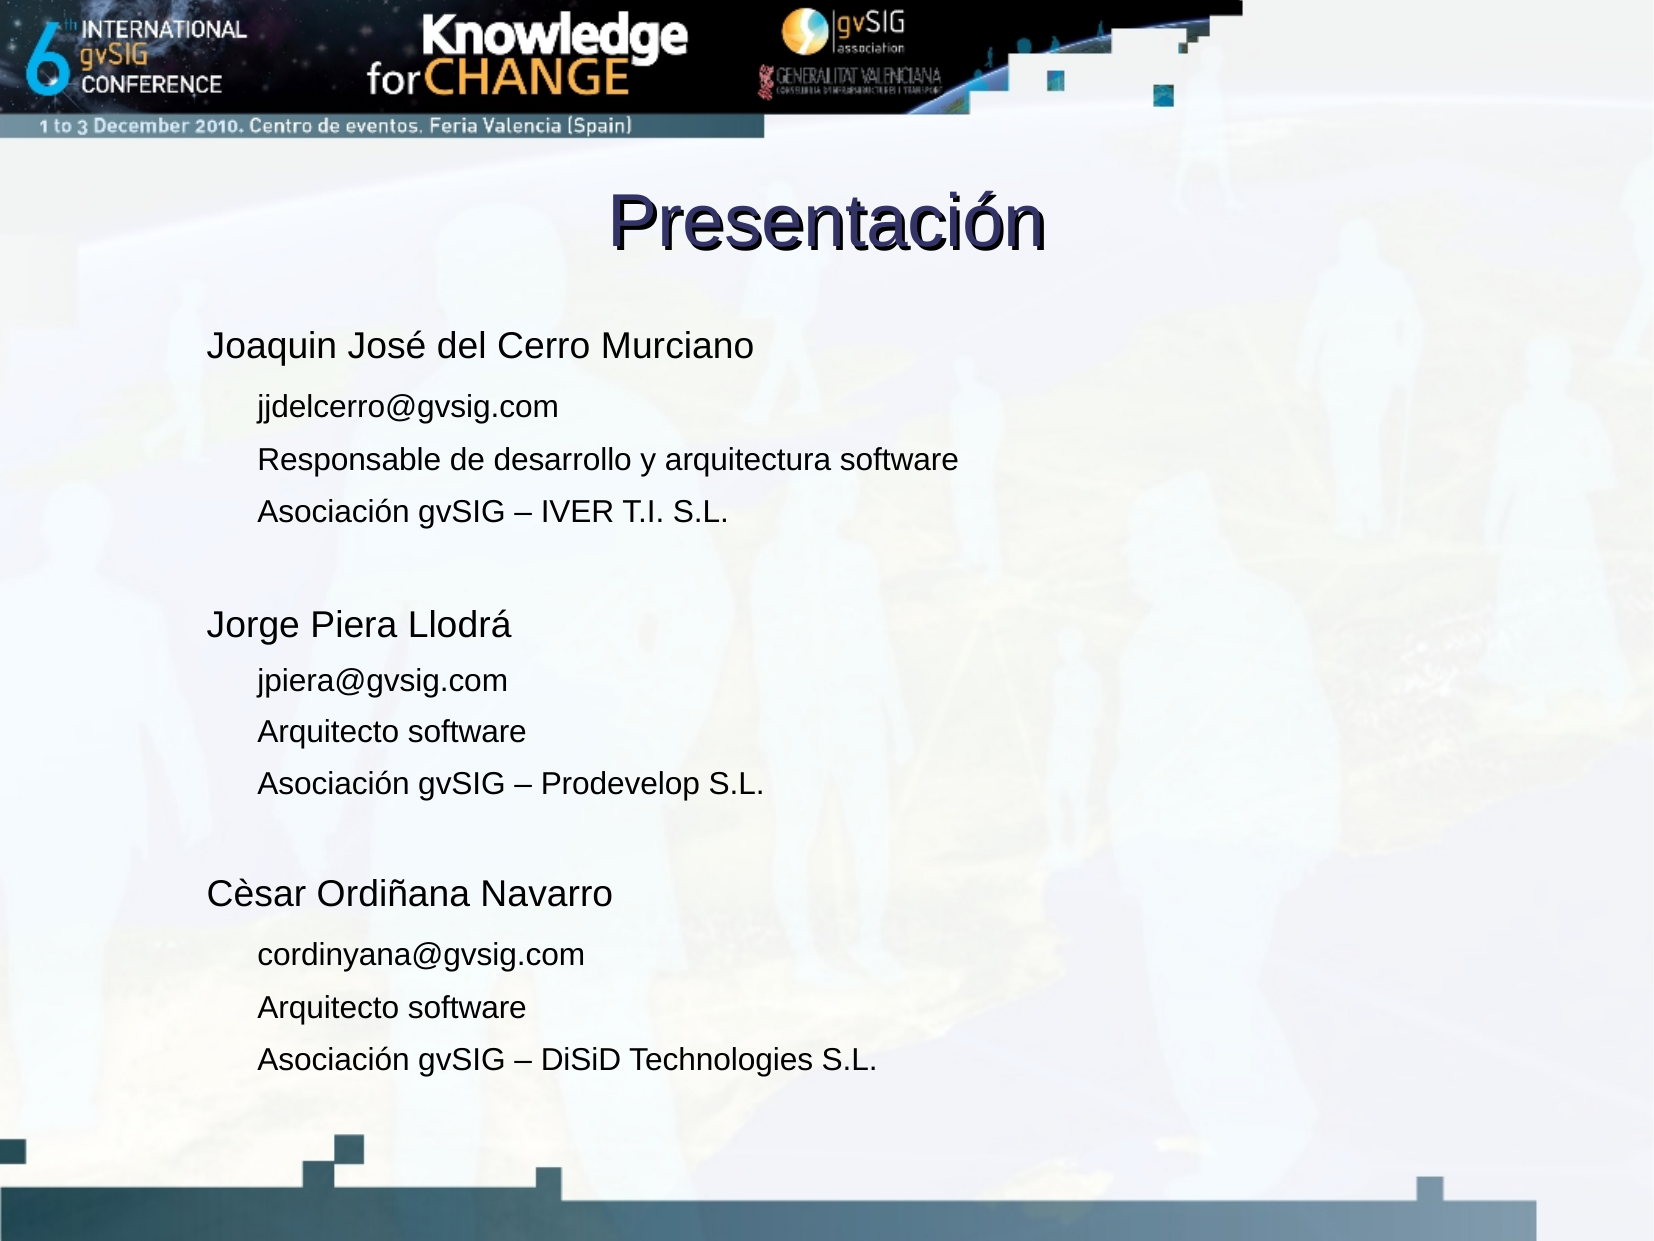

# Presentación
Joaquin José del Cerro Murciano
	jjdelcerro@gvsig.com
 	Responsable de desarrollo y arquitectura software
 	Asociación gvSIG – IVER T.I. S.L.
Jorge Piera Llodrá
 	jpiera@gvsig.com
 	Arquitecto software
 	Asociación gvSIG – Prodevelop S.L.
Cèsar Ordiñana Navarro
 	cordinyana@gvsig.com
 	Arquitecto software
 	Asociación gvSIG – DiSiD Technologies S.L.